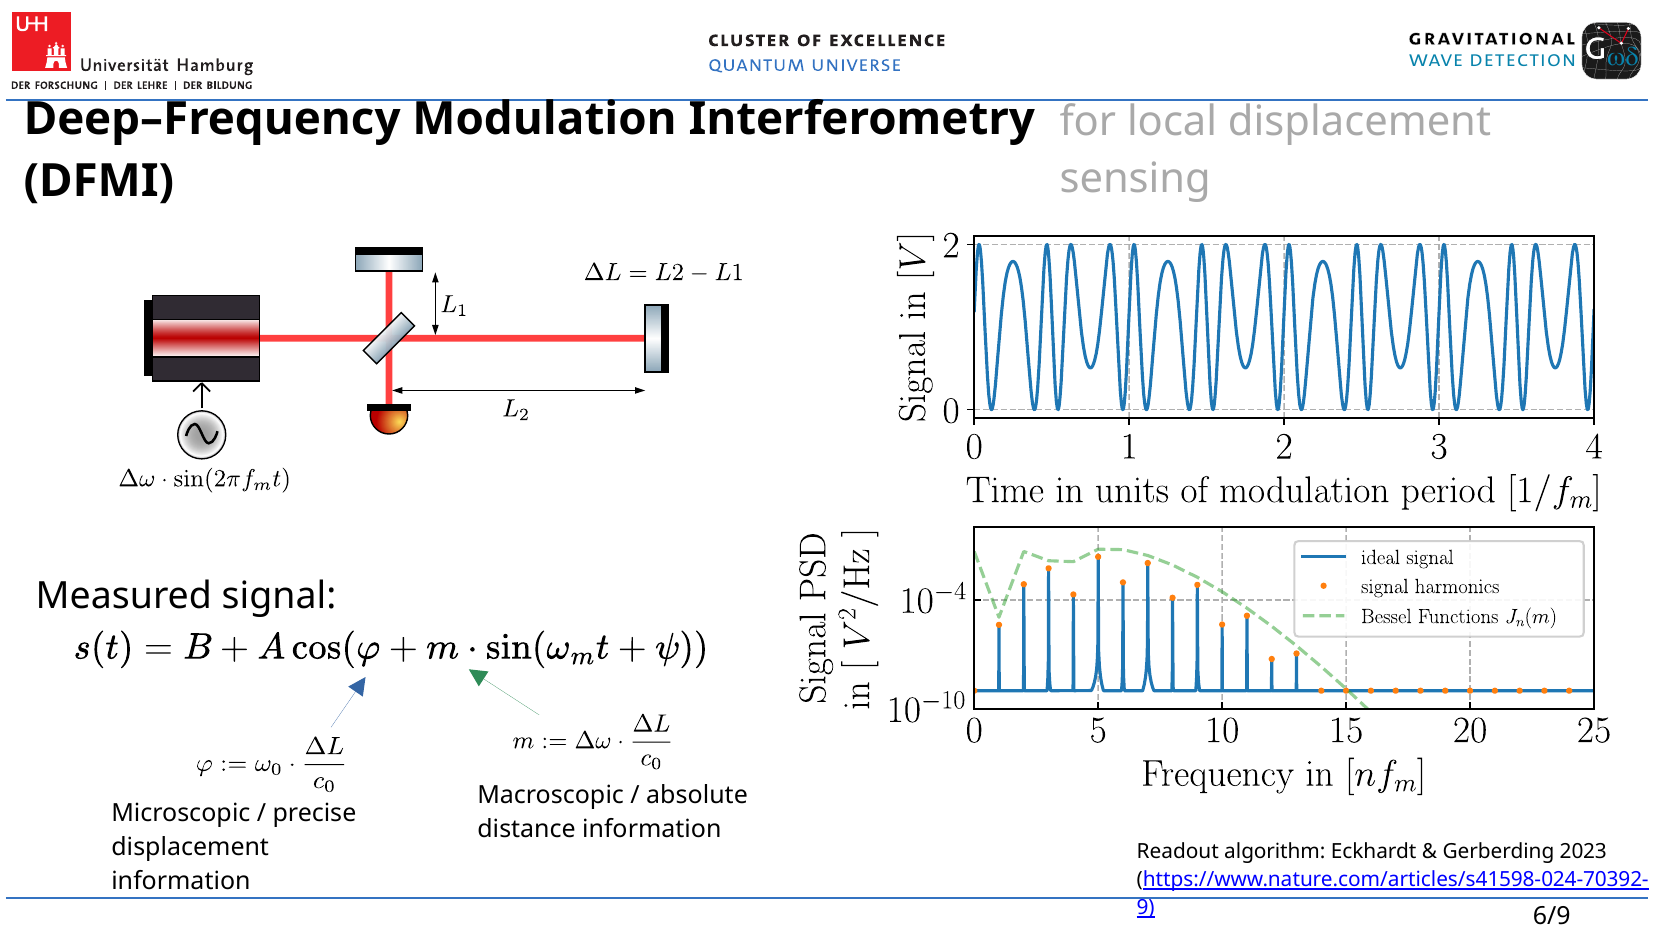

# Deep–Frequency Modulation Interferometry (DFMI)
for local displacement sensing
Measured signal:
Macroscopic / absolute distance information
Microscopic / precise displacement information
Readout algorithm: Eckhardt & Gerberding 2023 (https://www.nature.com/articles/s41598-024-70392-9)
6